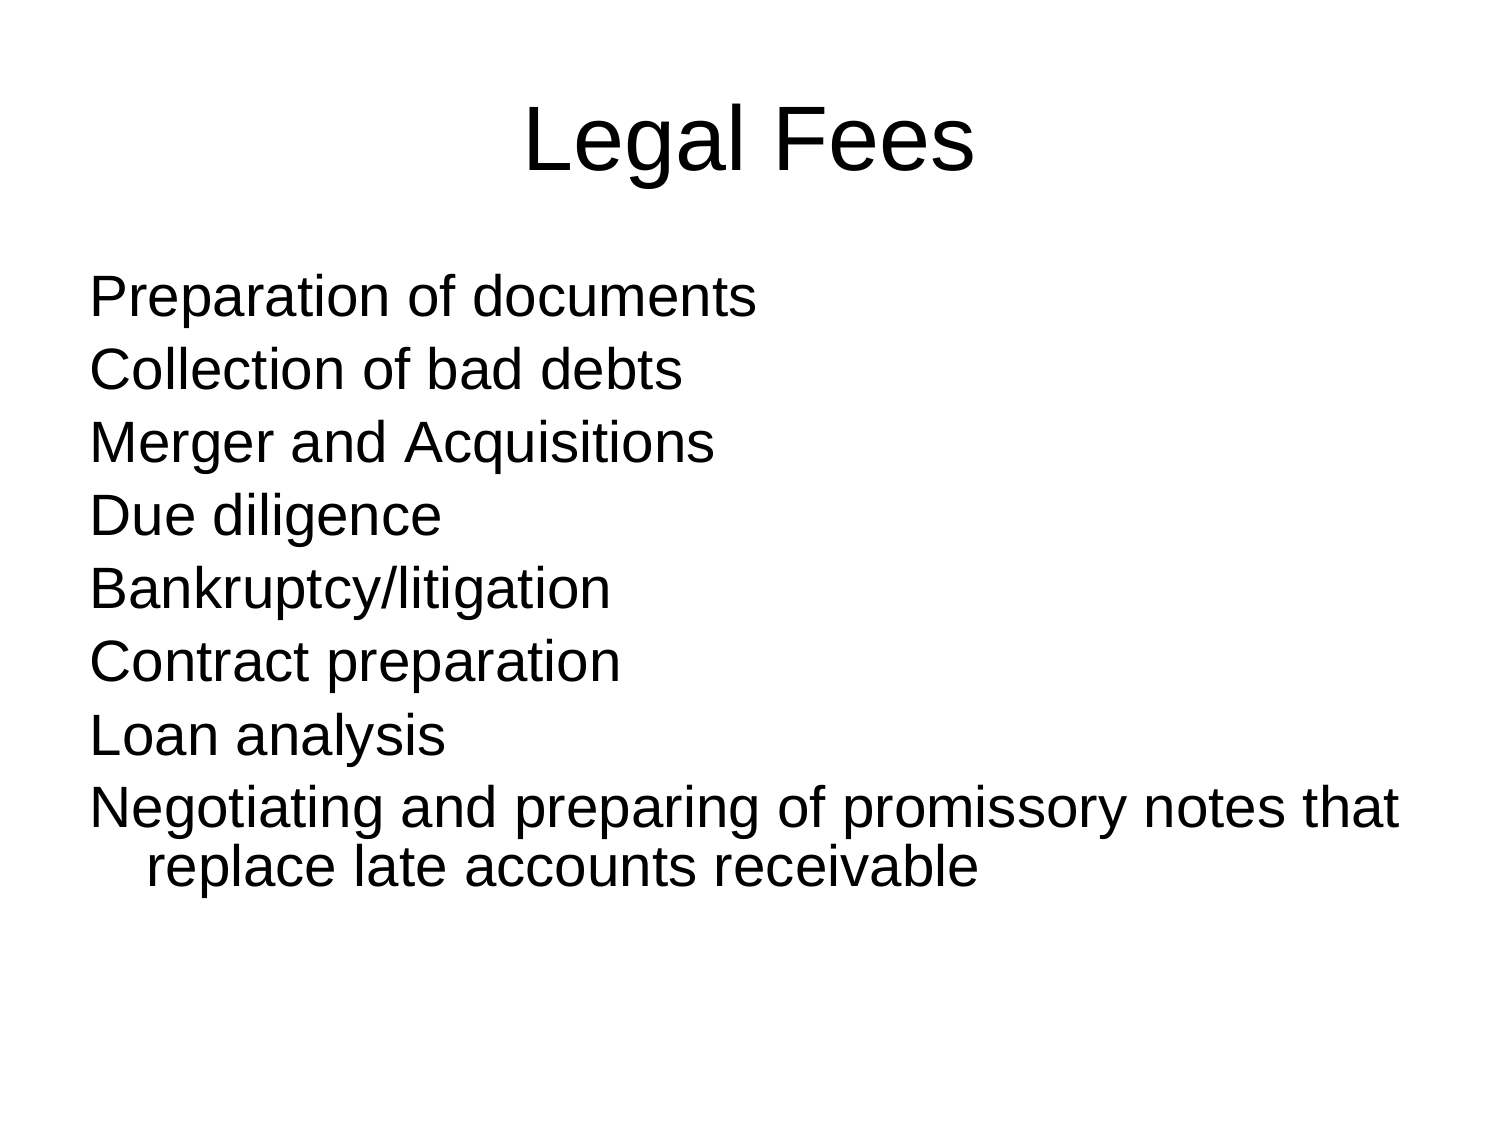

# Legal Fees
Preparation of documents
Collection of bad debts
Merger and Acquisitions
Due diligence
Bankruptcy/litigation
Contract preparation
Loan analysis
Negotiating and preparing of promissory notes that replace late accounts receivable